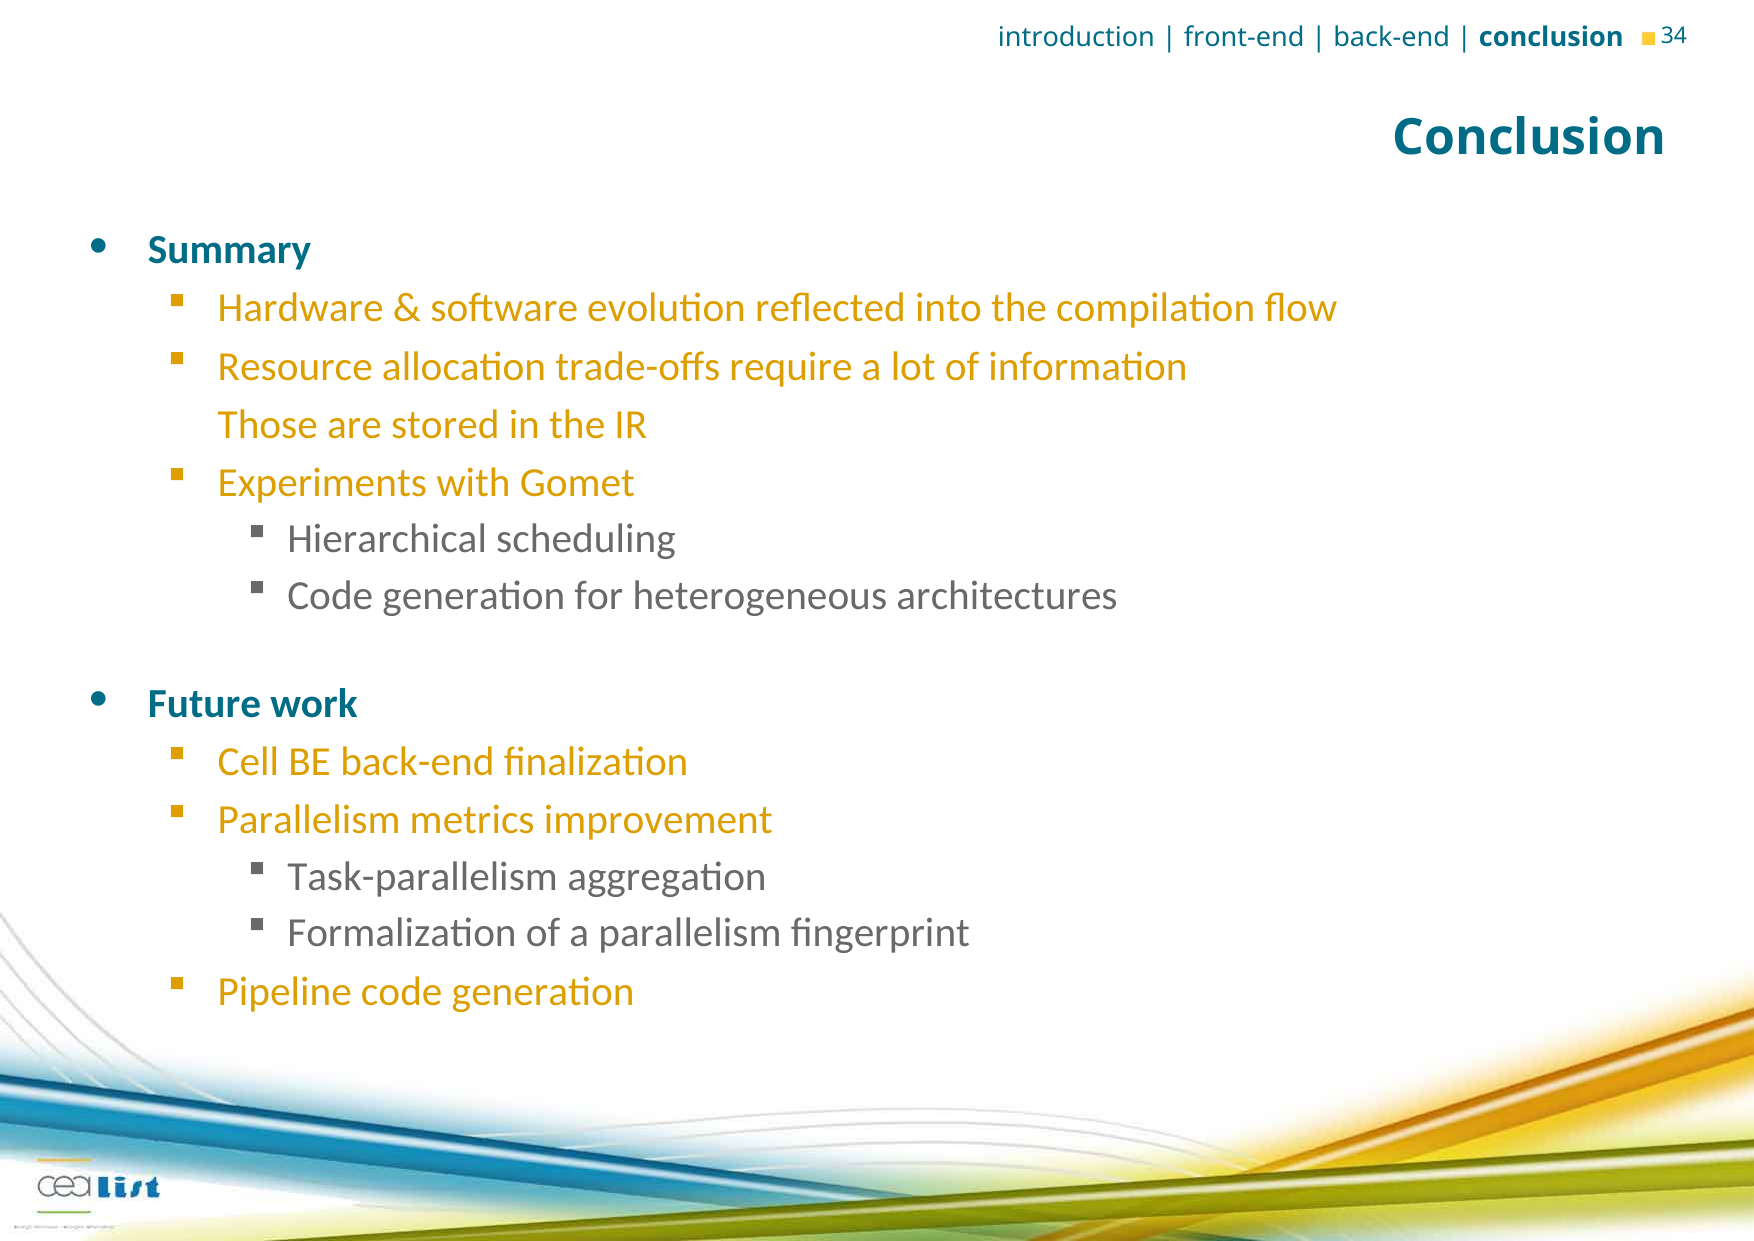

introduction | front-end | back-end | conclusion
# Conclusion
Summary
Hardware & software evolution reflected into the compilation flow
Resource allocation trade-offs require a lot of information
Those are stored in the IR
Experiments with Gomet
Hierarchical scheduling
Code generation for heterogeneous architectures
Future work
Cell BE back-end finalization
Parallelism metrics improvement
Task-parallelism aggregation
Formalization of a parallelism fingerprint
Pipeline code generation